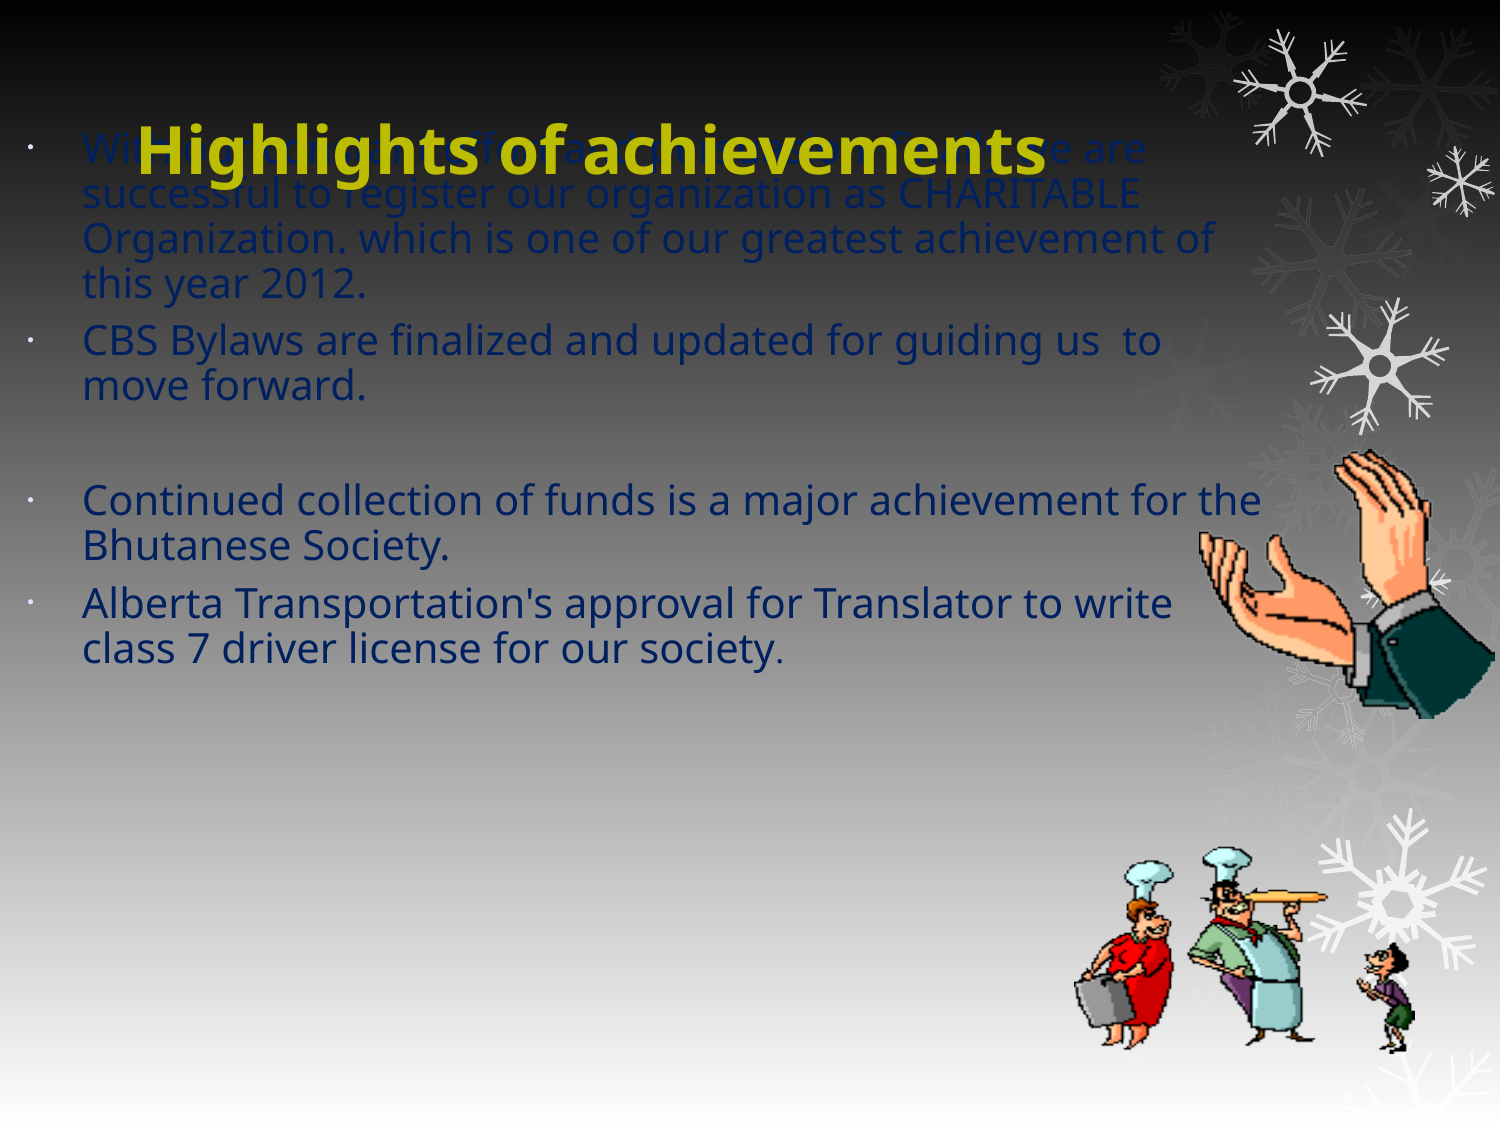

Highlights of achievements
# With our constant effort and persuasion, finally we are successful to register our organization as CHARITABLE Organization. which is one of our greatest achievement of this year 2012.
CBS Bylaws are finalized and updated for guiding us to move forward.
Continued collection of funds is a major achievement for the Bhutanese Society.
Alberta Transportation's approval for Translator to write class 7 driver license for our society.